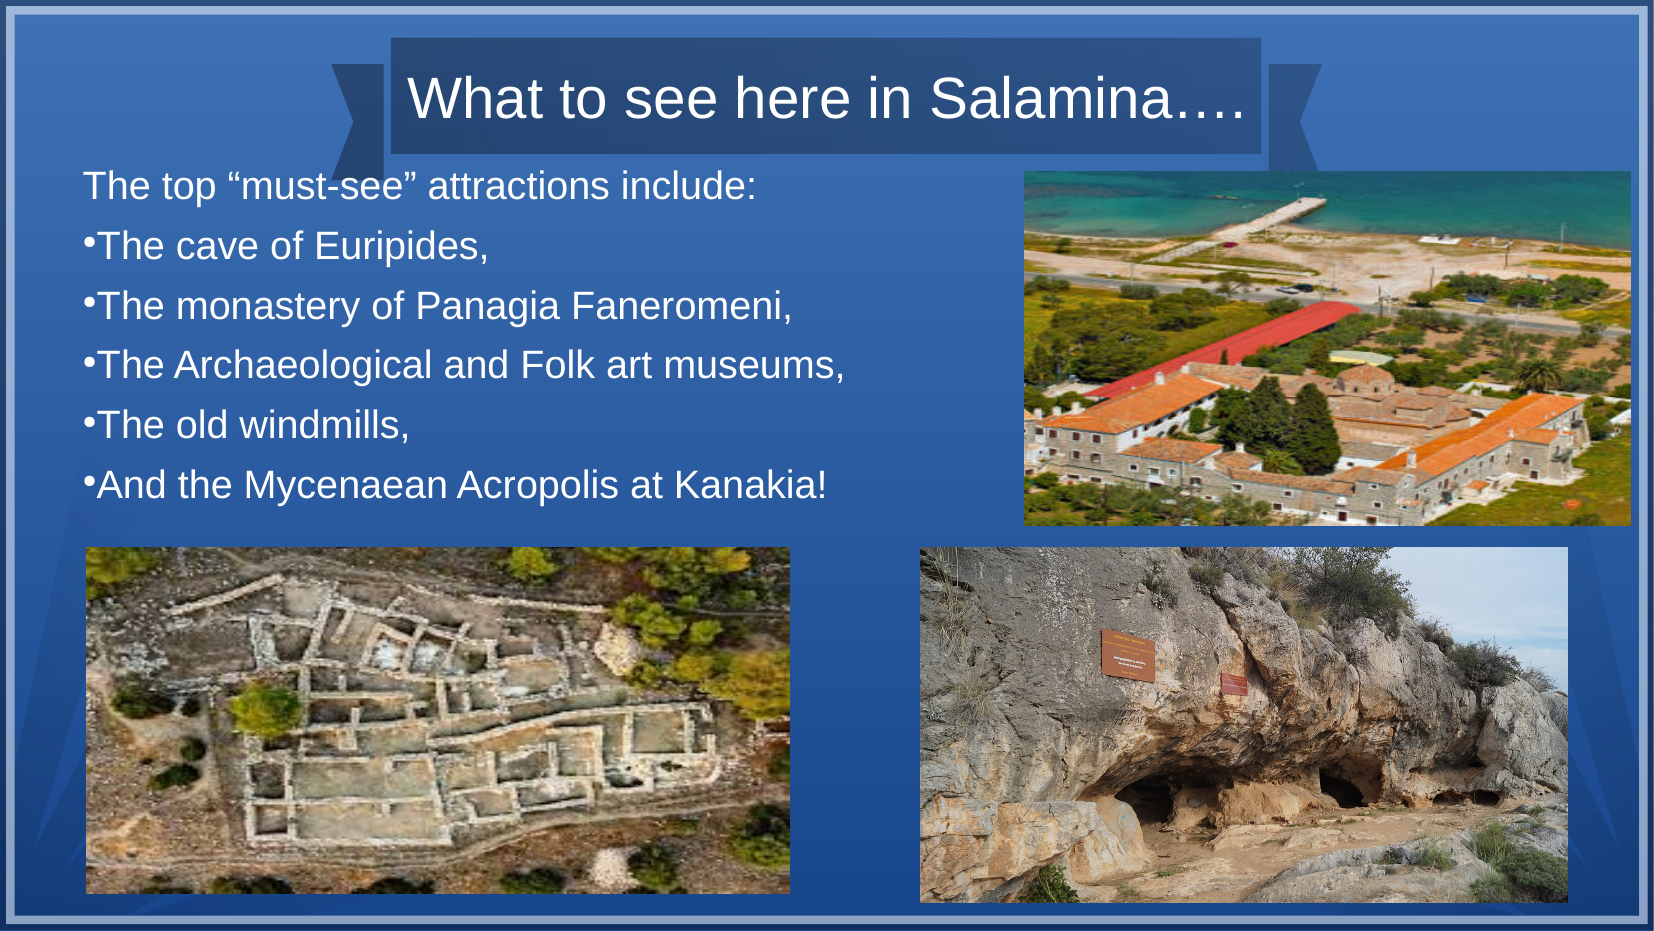

# What to see here in Salamina….
The top “must-see” attractions include:
The cave of Euripides,
The monastery of Panagia Faneromeni,
The Archaeological and Folk art museums,
The old windmills,
And the Mycenaean Acropolis at Kanakia!